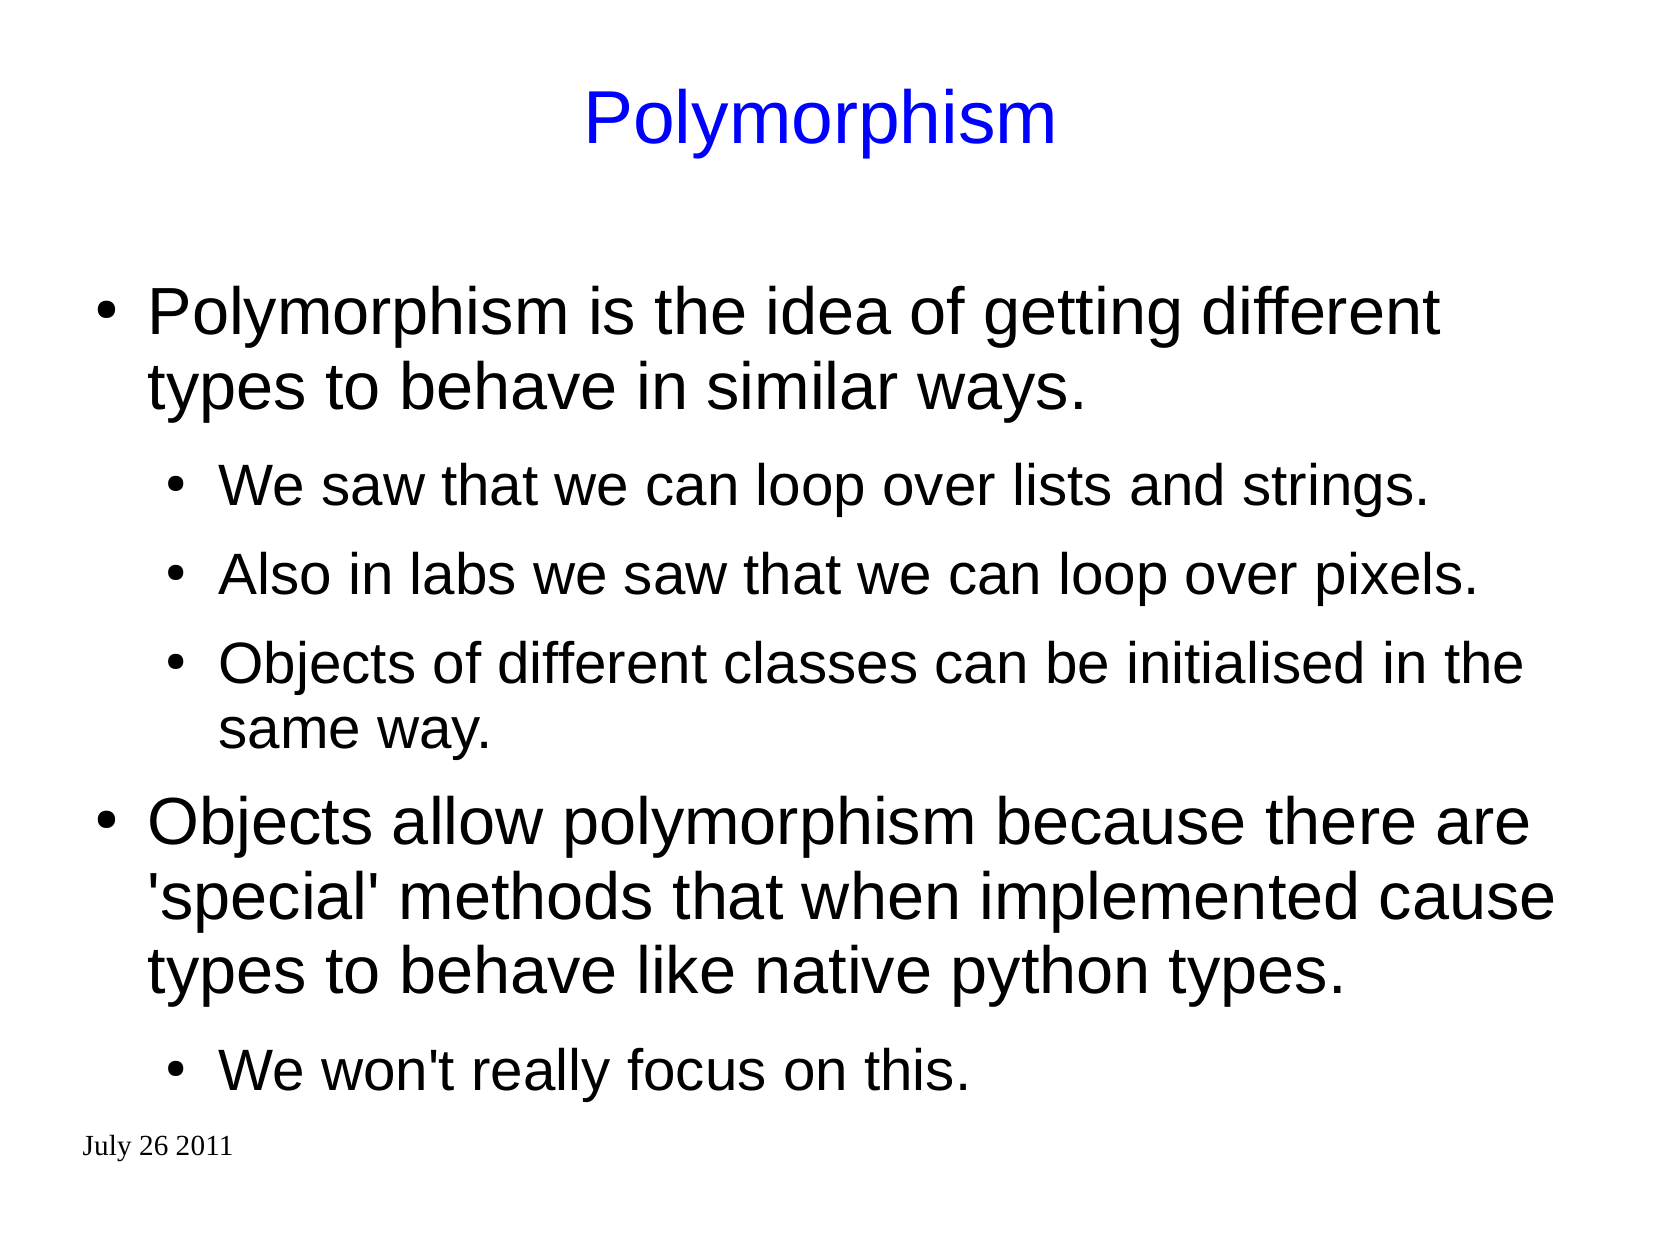

# Polymorphism
Polymorphism is the idea of getting different types to behave in similar ways.
We saw that we can loop over lists and strings.
Also in labs we saw that we can loop over pixels.
Objects of different classes can be initialised in the same way.
Objects allow polymorphism because there are 'special' methods that when implemented cause types to behave like native python types.
We won't really focus on this.
July 26 2011